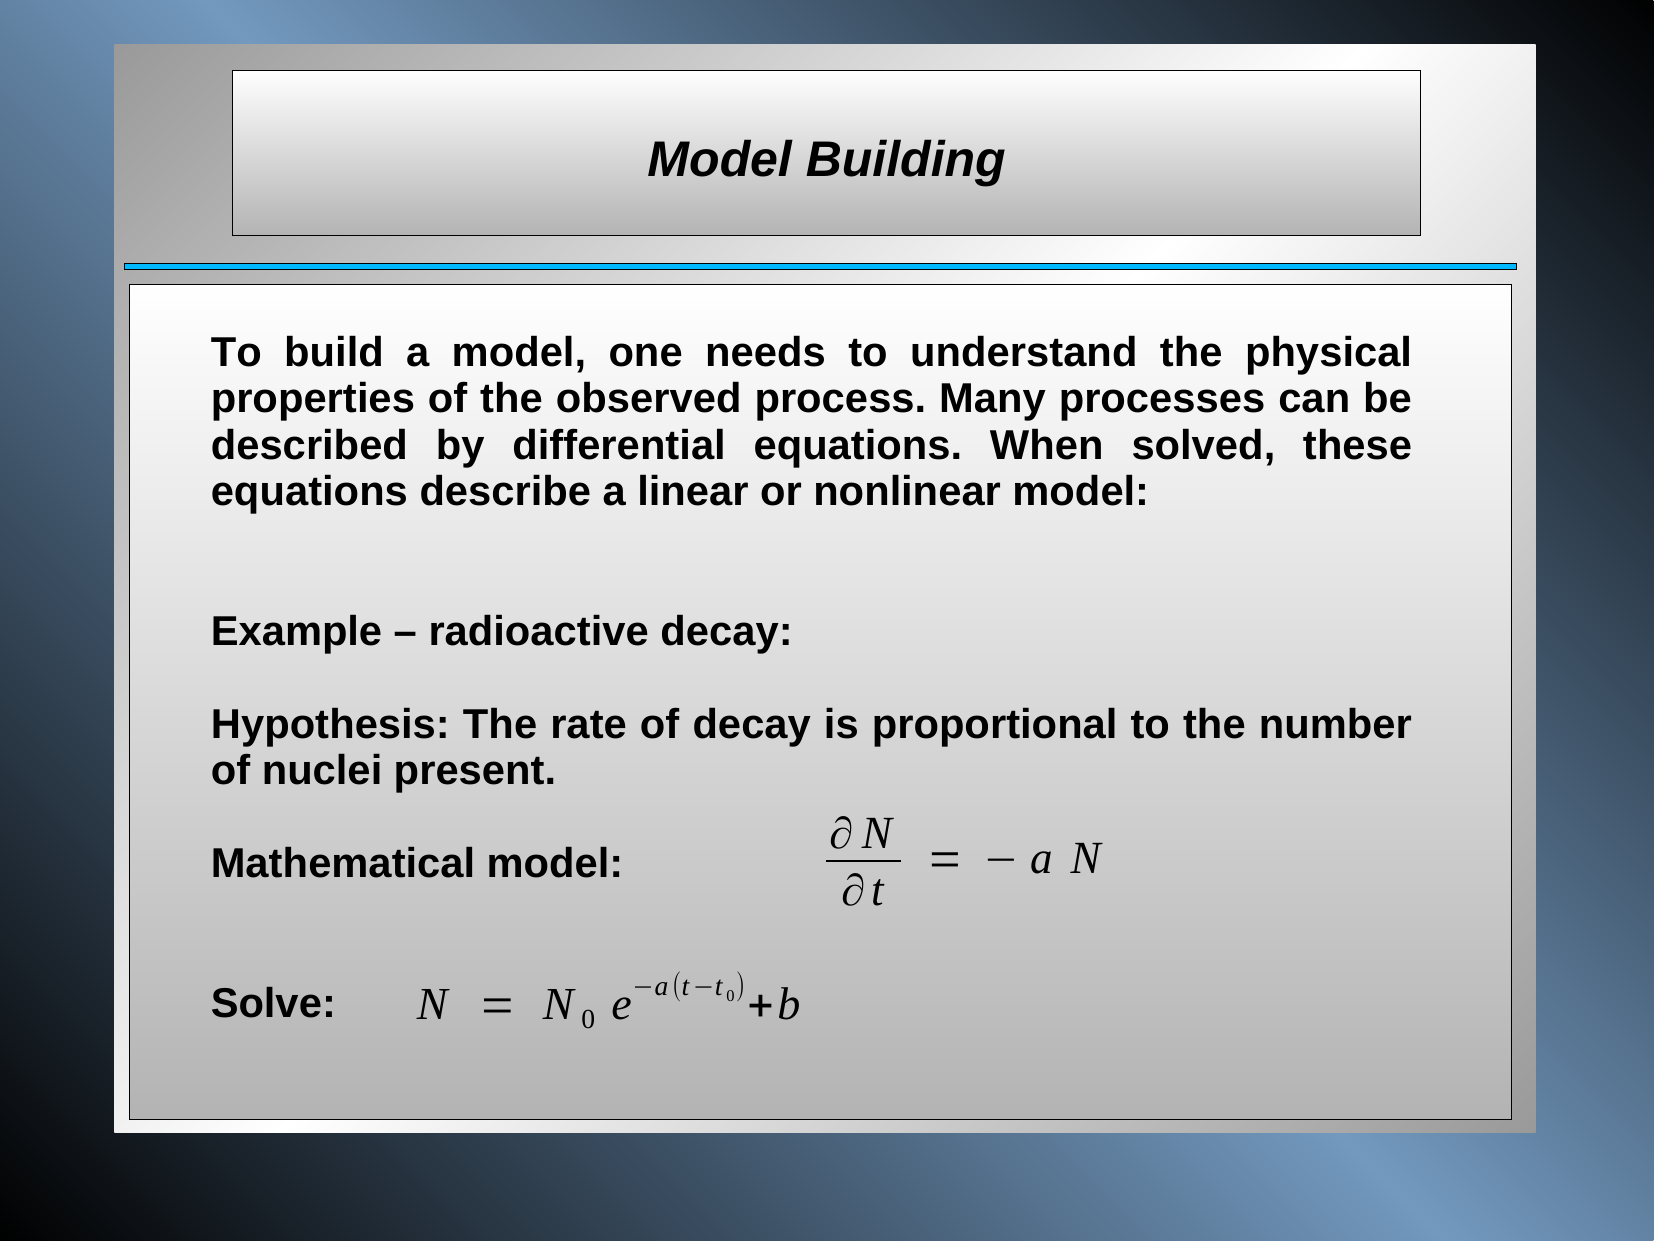

Model Building
To build a model, one needs to understand the physical properties of the observed process. Many processes can be described by differential equations. When solved, these equations describe a linear or nonlinear model:
Example – radioactive decay:
Hypothesis: The rate of decay is proportional to the number of nuclei present.
Mathematical model:
Solve: